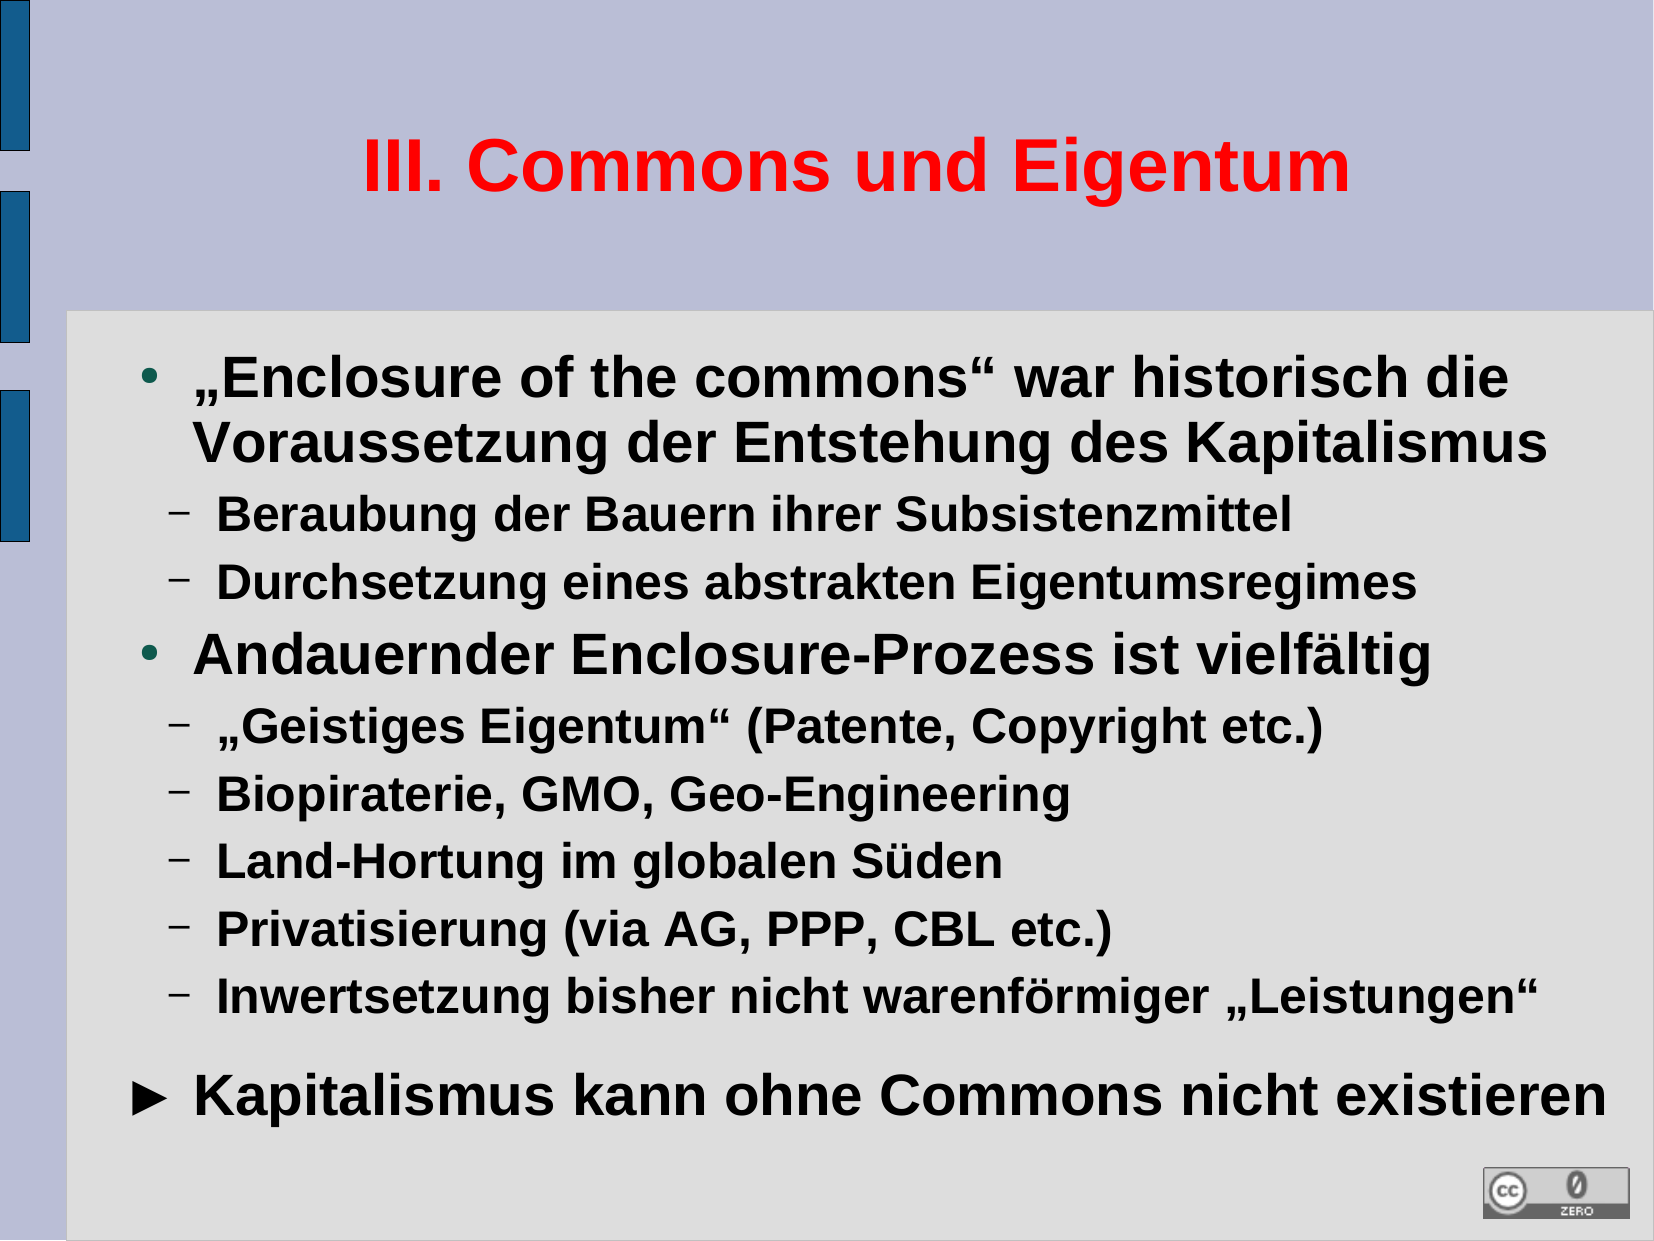

# III. Commons und Eigentum
„Enclosure of the commons“ war historisch die Voraussetzung der Entstehung des Kapitalismus
Beraubung der Bauern ihrer Subsistenzmittel
Durchsetzung eines abstrakten Eigentumsregimes
Andauernder Enclosure-Prozess ist vielfältig
„Geistiges Eigentum“ (Patente, Copyright etc.)
Biopiraterie, GMO, Geo-Engineering
Land-Hortung im globalen Süden
Privatisierung (via AG, PPP, CBL etc.)
Inwertsetzung bisher nicht warenförmiger „Leistungen“
► Kapitalismus kann ohne Commons nicht existieren